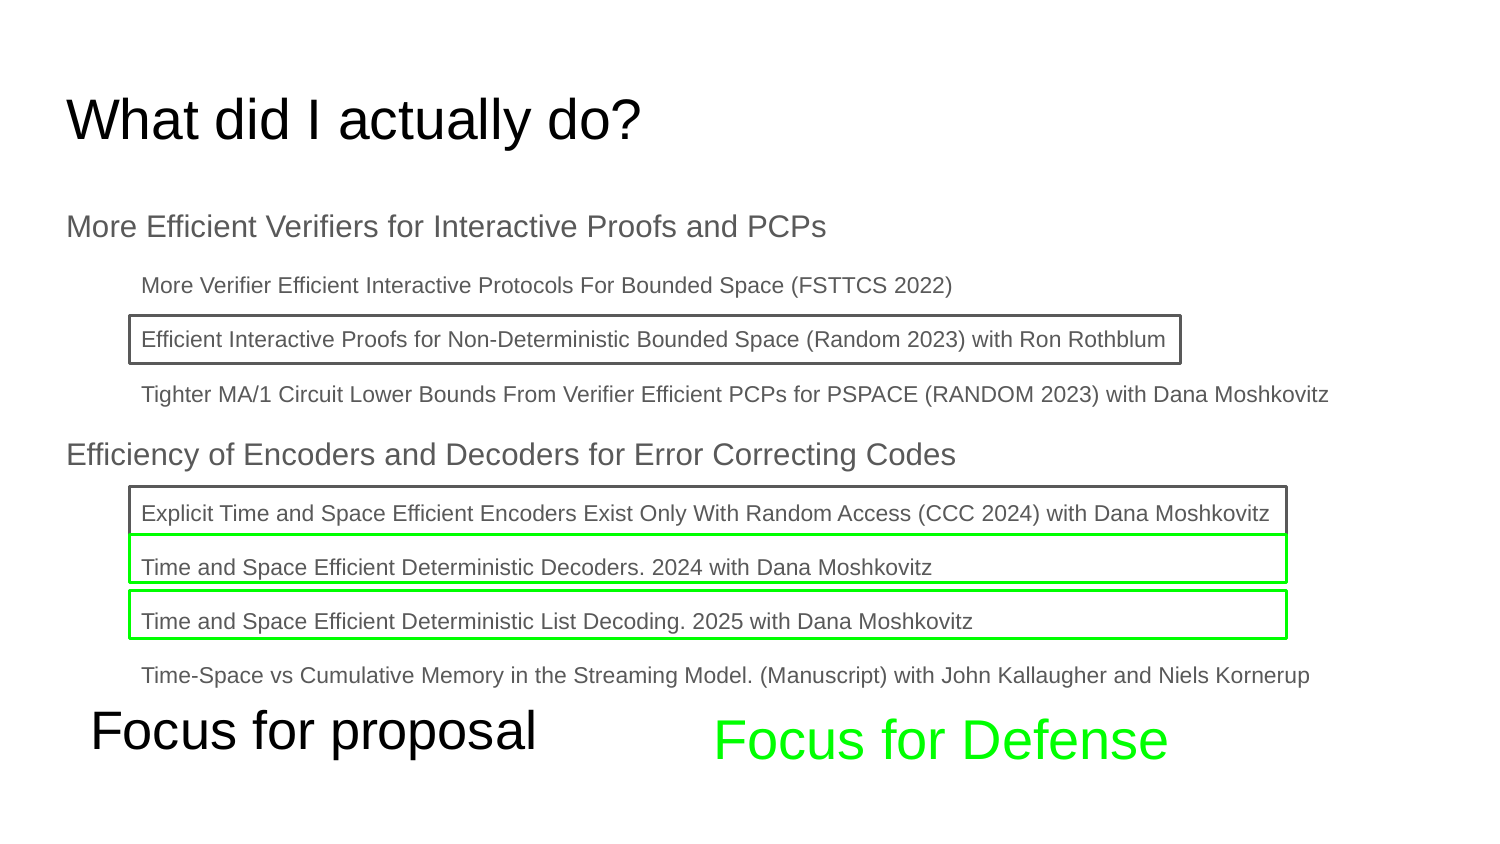

# What did I actually do?
More Efficient Verifiers for Interactive Proofs and PCPs
More Verifier Efficient Interactive Protocols For Bounded Space (FSTTCS 2022)
Efficient Interactive Proofs for Non-Deterministic Bounded Space (Random 2023) with Ron Rothblum
Tighter MA/1 Circuit Lower Bounds From Verifier Efficient PCPs for PSPACE (RANDOM 2023) with Dana Moshkovitz
Efficiency of Encoders and Decoders for Error Correcting Codes
Explicit Time and Space Efficient Encoders Exist Only With Random Access (CCC 2024) with Dana Moshkovitz
Time and Space Efficient Deterministic Decoders. 2024 with Dana Moshkovitz
Time and Space Efficient Deterministic List Decoding. 2025 with Dana Moshkovitz
Time-Space vs Cumulative Memory in the Streaming Model. (Manuscript) with John Kallaugher and Niels Kornerup
Focus for proposal
Focus for Defense